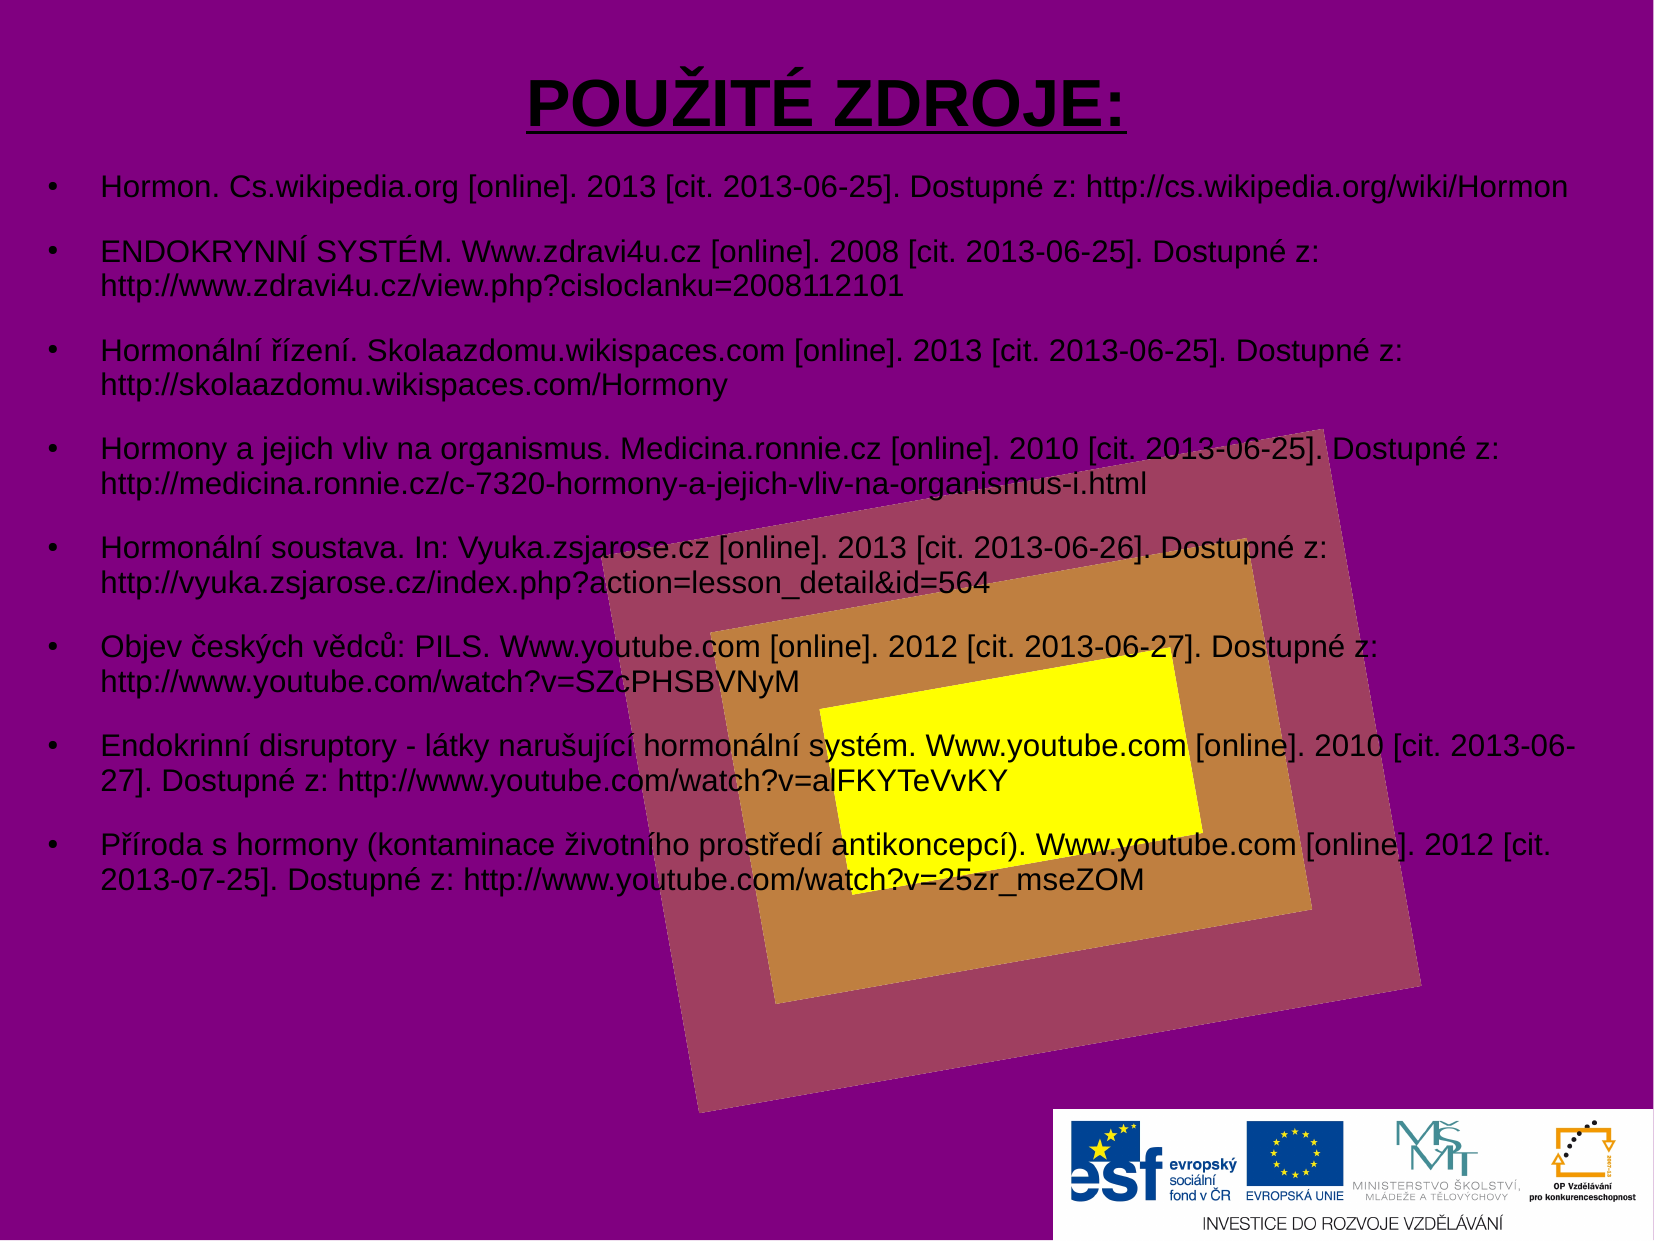

# POUŽITÉ ZDROJE:
Hormon. Cs.wikipedia.org [online]. 2013 [cit. 2013-06-25]. Dostupné z: http://cs.wikipedia.org/wiki/Hormon
ENDOKRYNNÍ SYSTÉM. Www.zdravi4u.cz [online]. 2008 [cit. 2013-06-25]. Dostupné z: http://www.zdravi4u.cz/view.php?cisloclanku=2008112101
Hormonální řízení. Skolaazdomu.wikispaces.com [online]. 2013 [cit. 2013-06-25]. Dostupné z: http://skolaazdomu.wikispaces.com/Hormony
Hormony a jejich vliv na organismus. Medicina.ronnie.cz [online]. 2010 [cit. 2013-06-25]. Dostupné z: http://medicina.ronnie.cz/c-7320-hormony-a-jejich-vliv-na-organismus-i.html
Hormonální soustava. In: Vyuka.zsjarose.cz [online]. 2013 [cit. 2013-06-26]. Dostupné z: http://vyuka.zsjarose.cz/index.php?action=lesson_detail&id=564
Objev českých vědců: PILS. Www.youtube.com [online]. 2012 [cit. 2013-06-27]. Dostupné z: http://www.youtube.com/watch?v=SZcPHSBVNyM
Endokrinní disruptory - látky narušující hormonální systém. Www.youtube.com [online]. 2010 [cit. 2013-06-27]. Dostupné z: http://www.youtube.com/watch?v=alFKYTeVvKY
Příroda s hormony (kontaminace životního prostředí antikoncepcí). Www.youtube.com [online]. 2012 [cit. 2013-07-25]. Dostupné z: http://www.youtube.com/watch?v=25zr_mseZOM